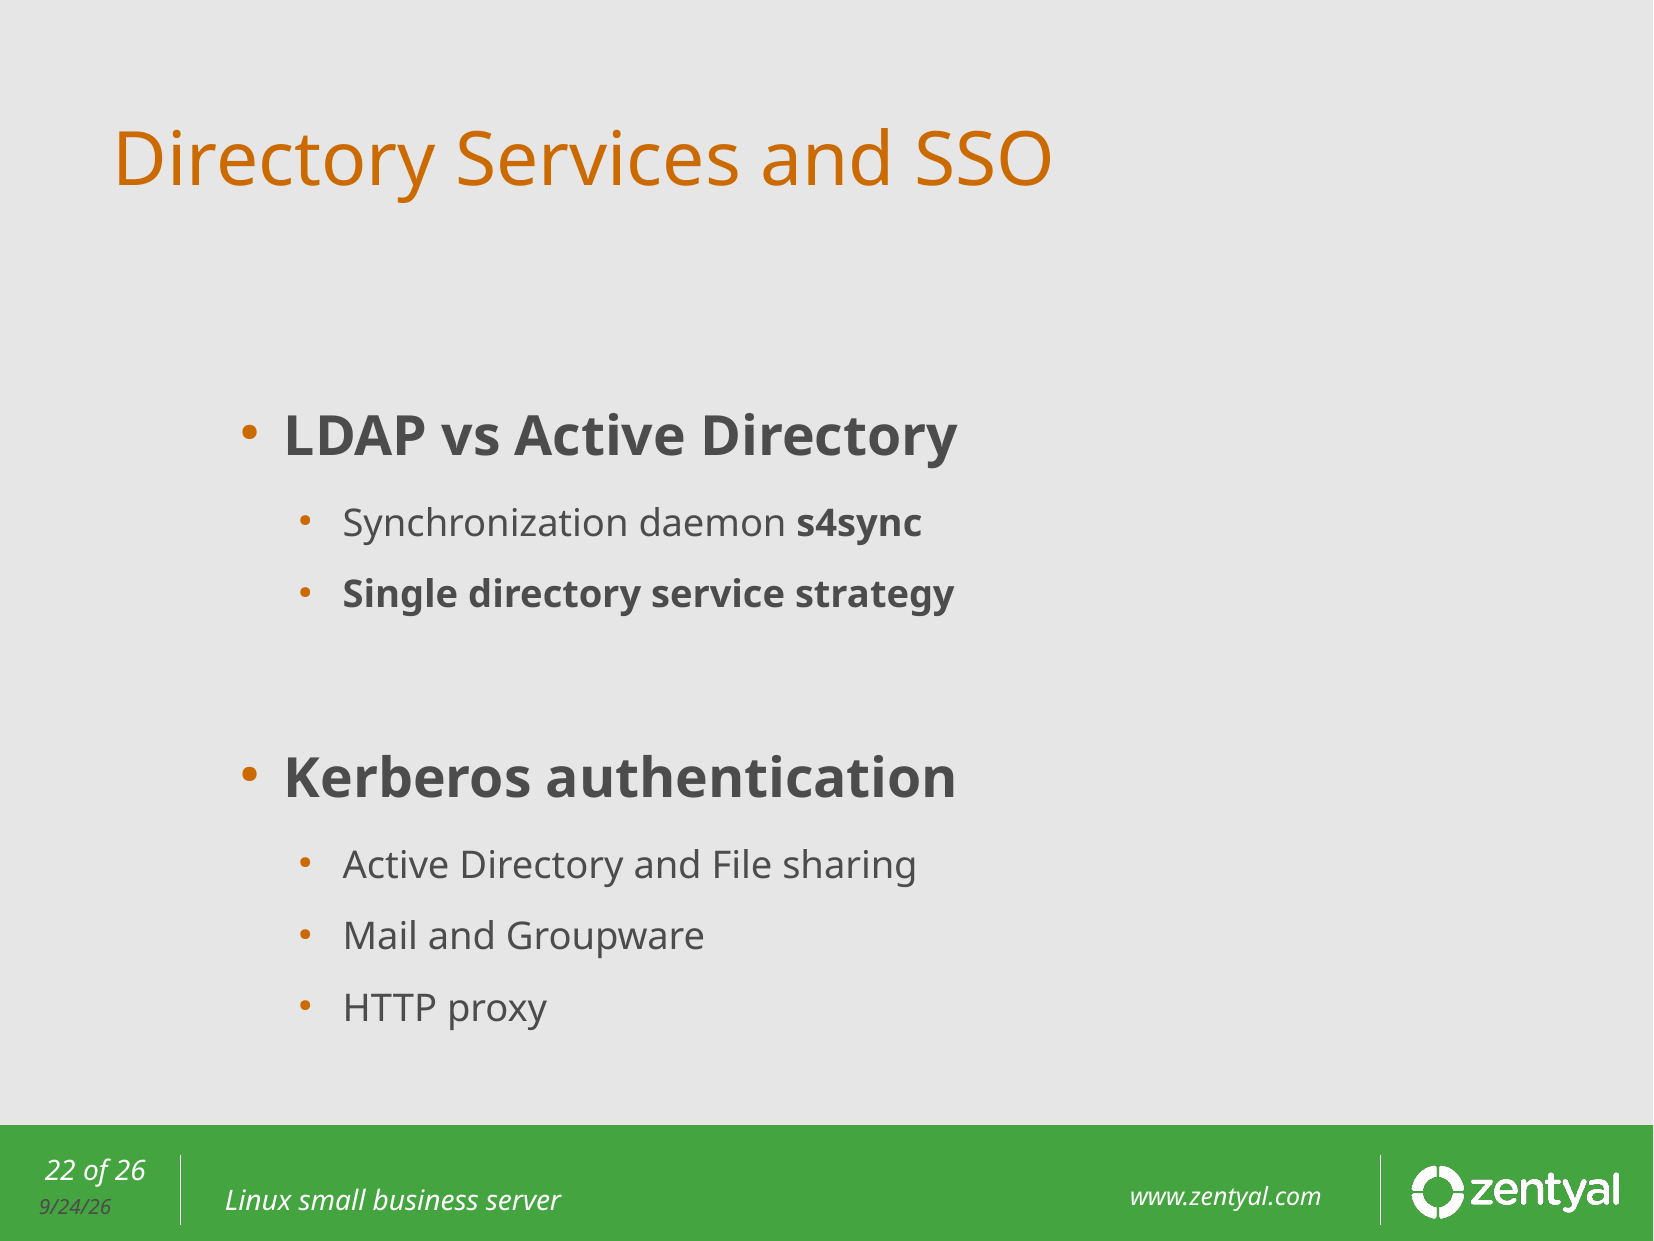

# Directory Services and SSO
LDAP vs Active Directory
Synchronization daemon s4sync
Single directory service strategy
Kerberos authentication
Active Directory and File sharing
Mail and Groupware
HTTP proxy